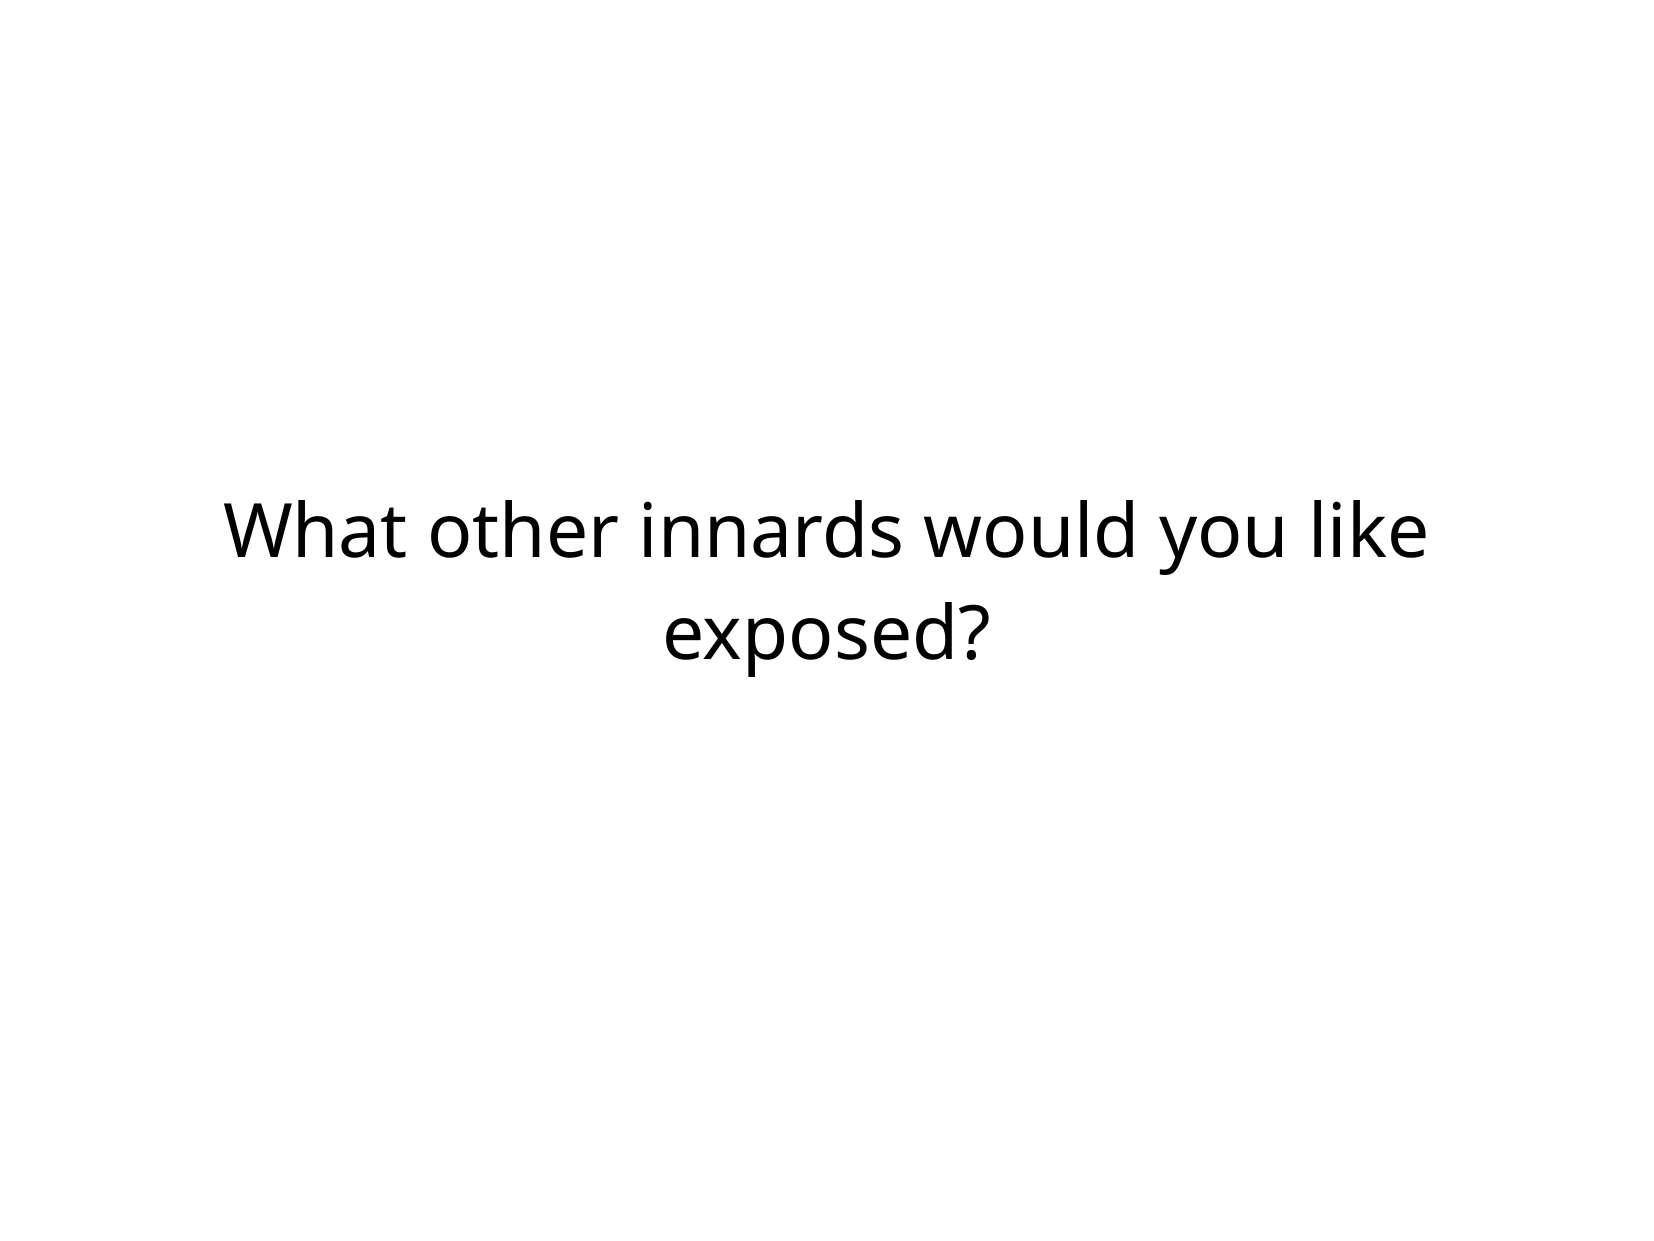

# What other innards would you like exposed?